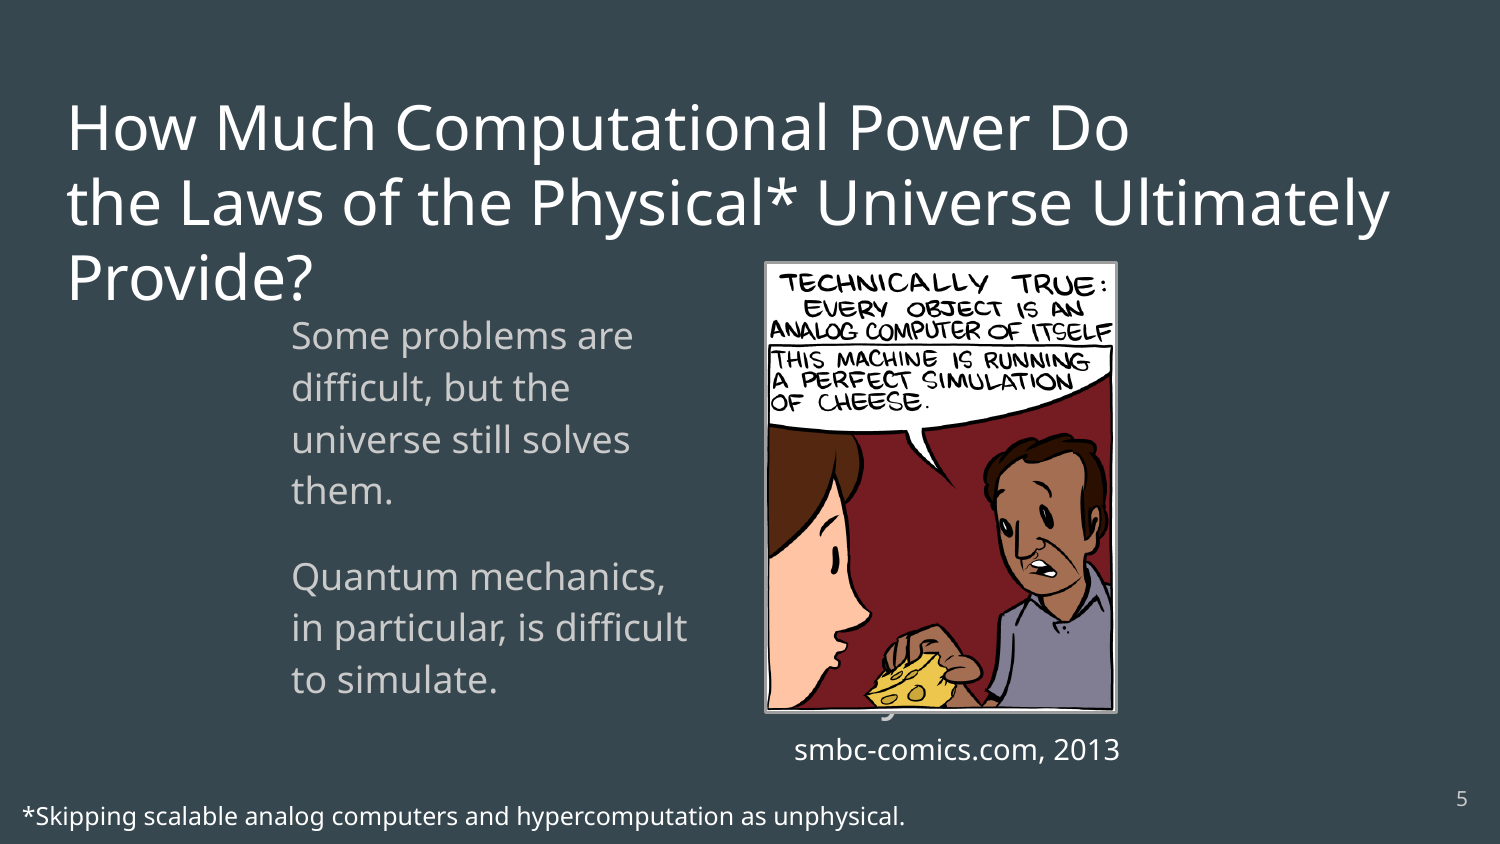

# How Much Computational Power Do the Laws of the Physical* Universe Ultimately Provide?
Use a quantum system to simulate the quantum system.
Some problems are difficult, but the universe still solves them.
Quantum mechanics, in particular, is difficult to simulate.
smbc-comics.com, 2013
*Skipping scalable analog computers and hypercomputation as unphysical.